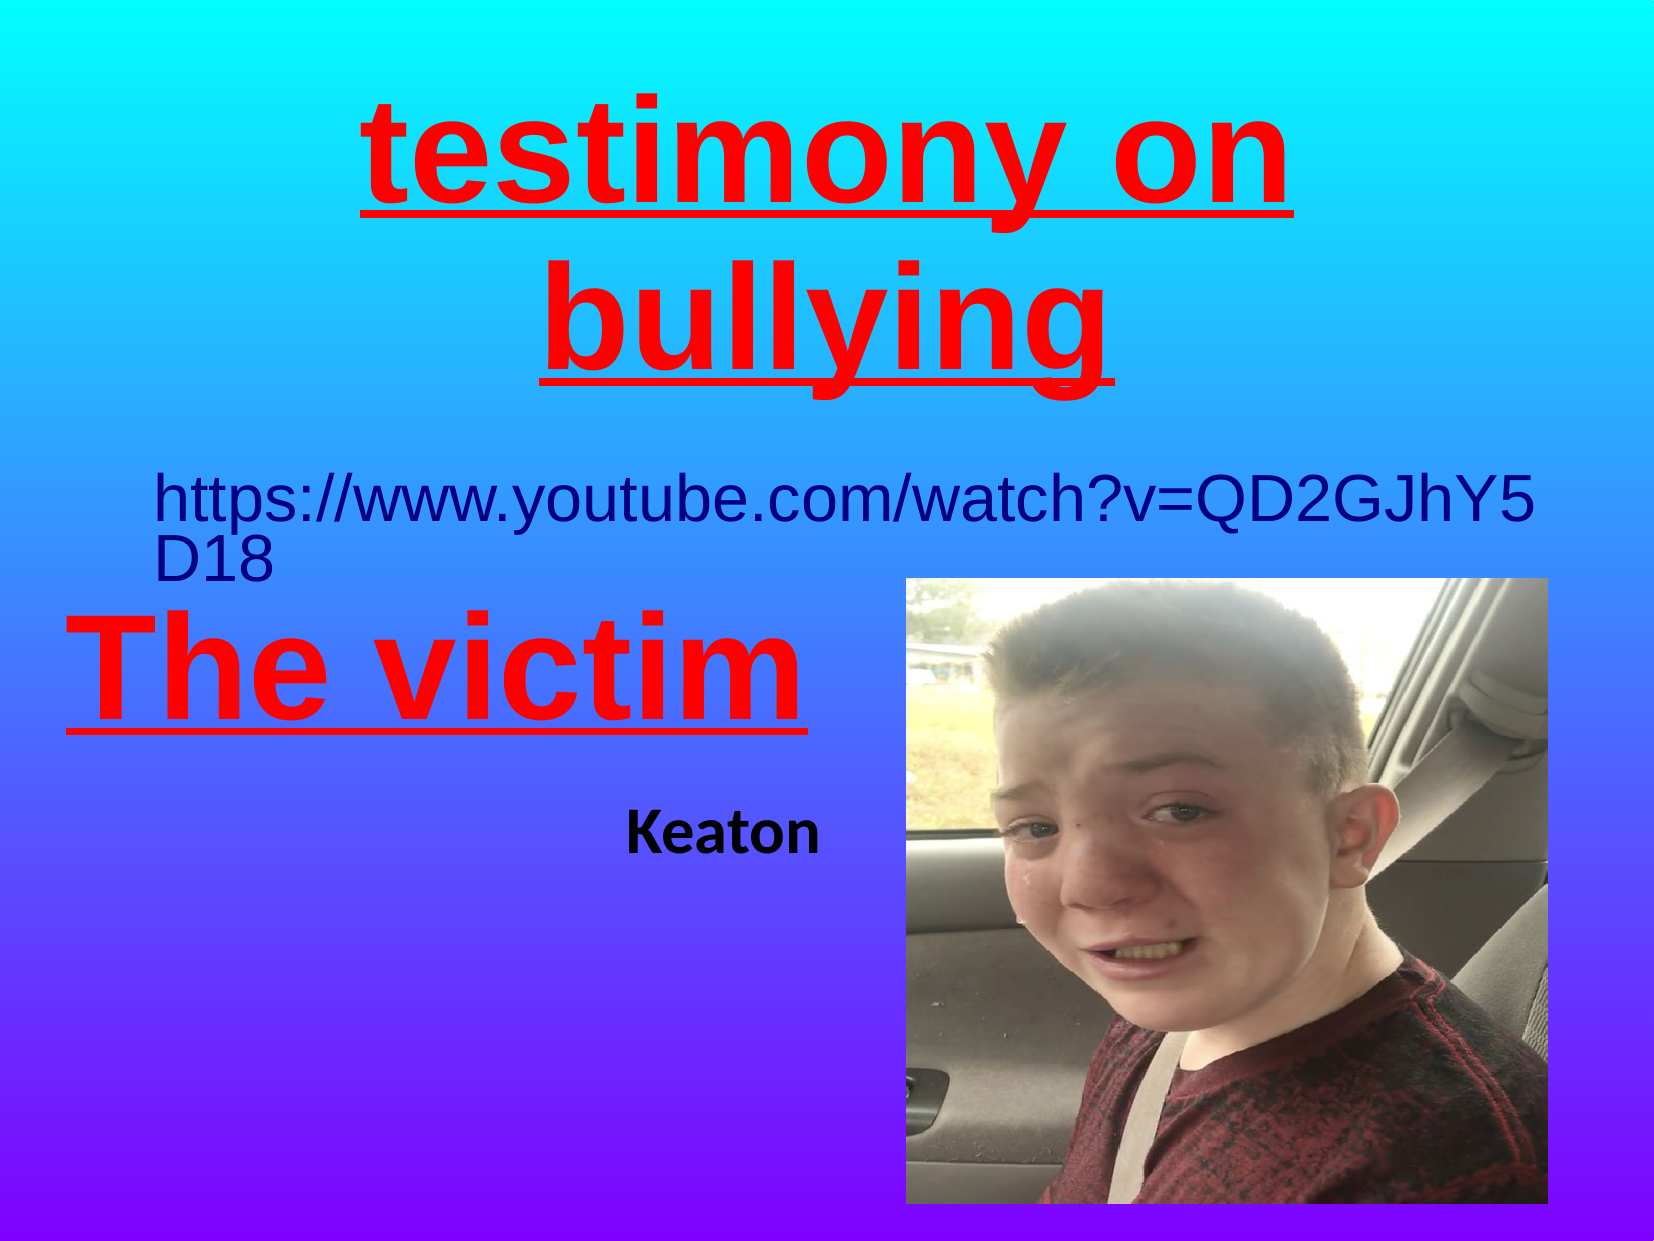

# testimony on bullying
https://www.youtube.com/watch?v=QD2GJhY5D18
The victim
Keaton